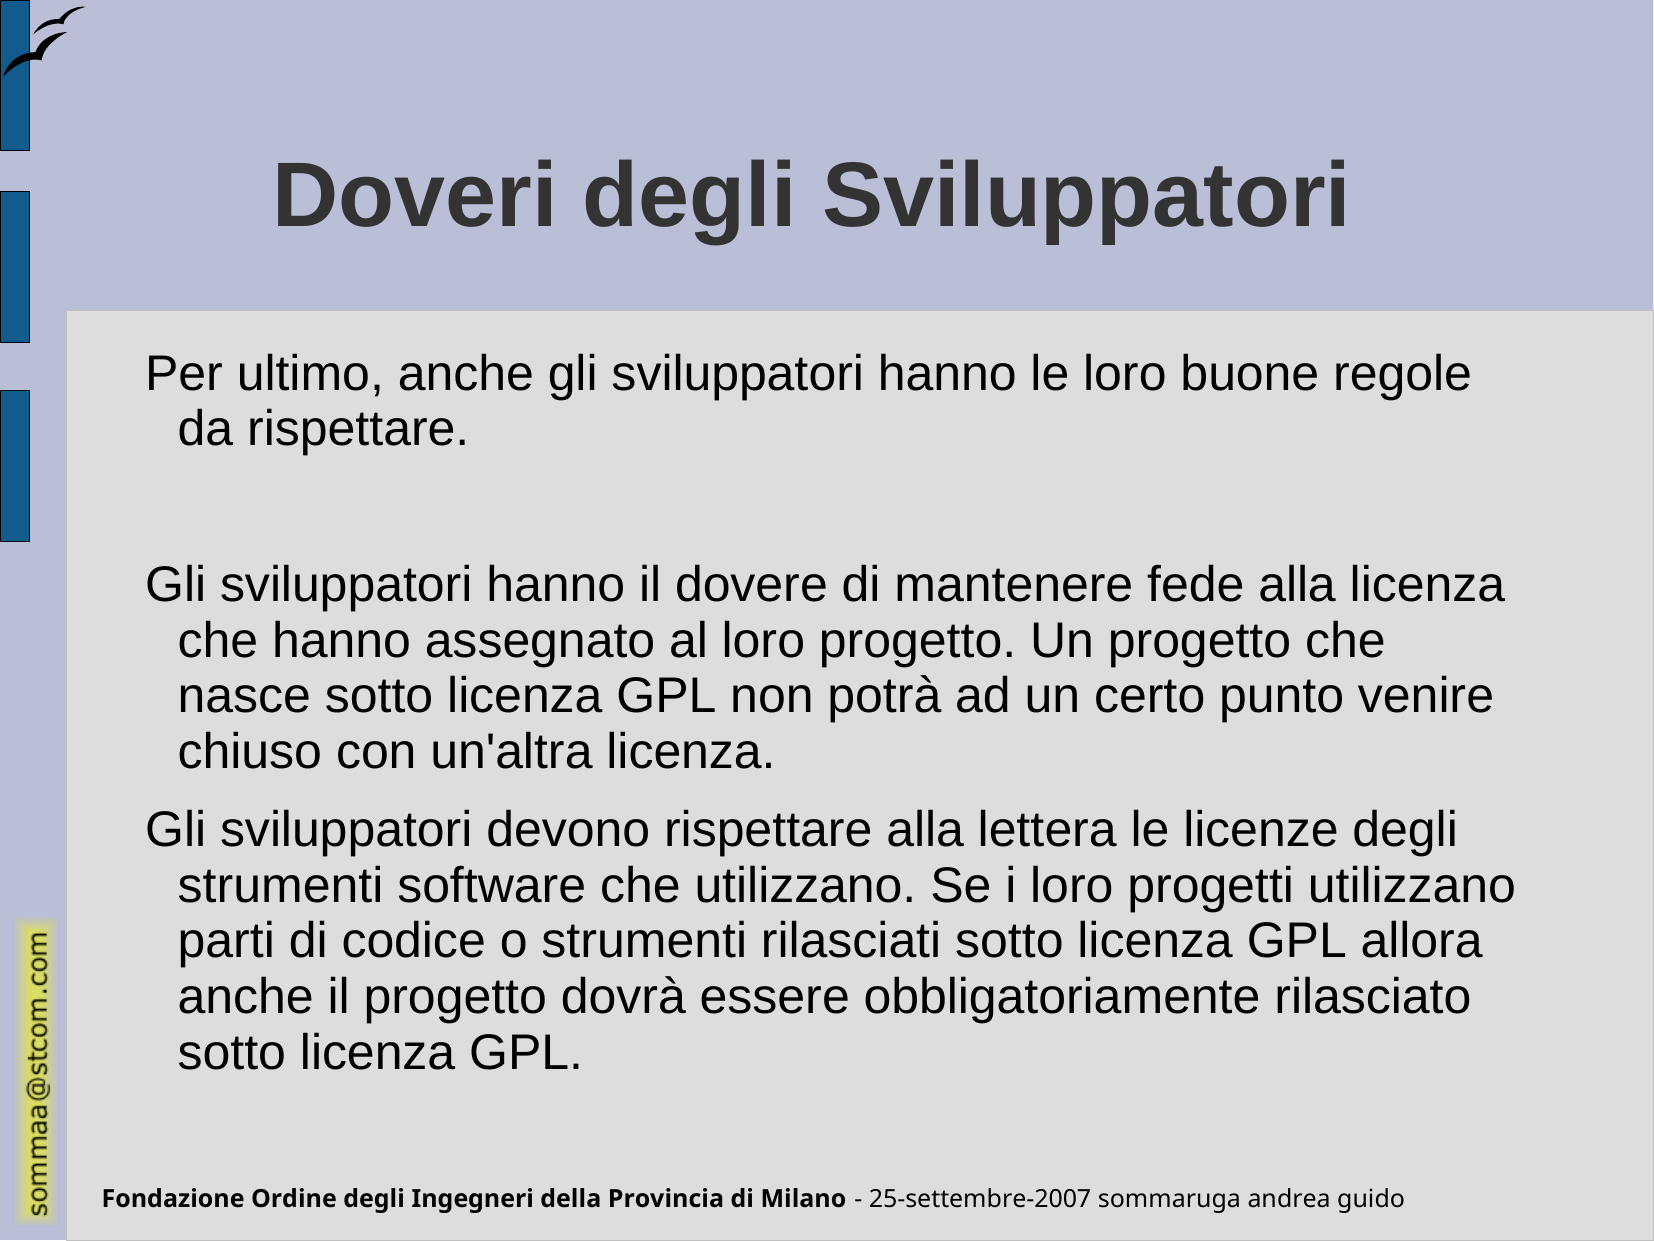

# Doveri degli Sviluppatori
Per ultimo, anche gli sviluppatori hanno le loro buone regole da rispettare.
Gli sviluppatori hanno il dovere di mantenere fede alla licenza che hanno assegnato al loro progetto. Un progetto che nasce sotto licenza GPL non potrà ad un certo punto venire chiuso con un'altra licenza.
Gli sviluppatori devono rispettare alla lettera le licenze degli strumenti software che utilizzano. Se i loro progetti utilizzano parti di codice o strumenti rilasciati sotto licenza GPL allora anche il progetto dovrà essere obbligatoriamente rilasciato sotto licenza GPL.